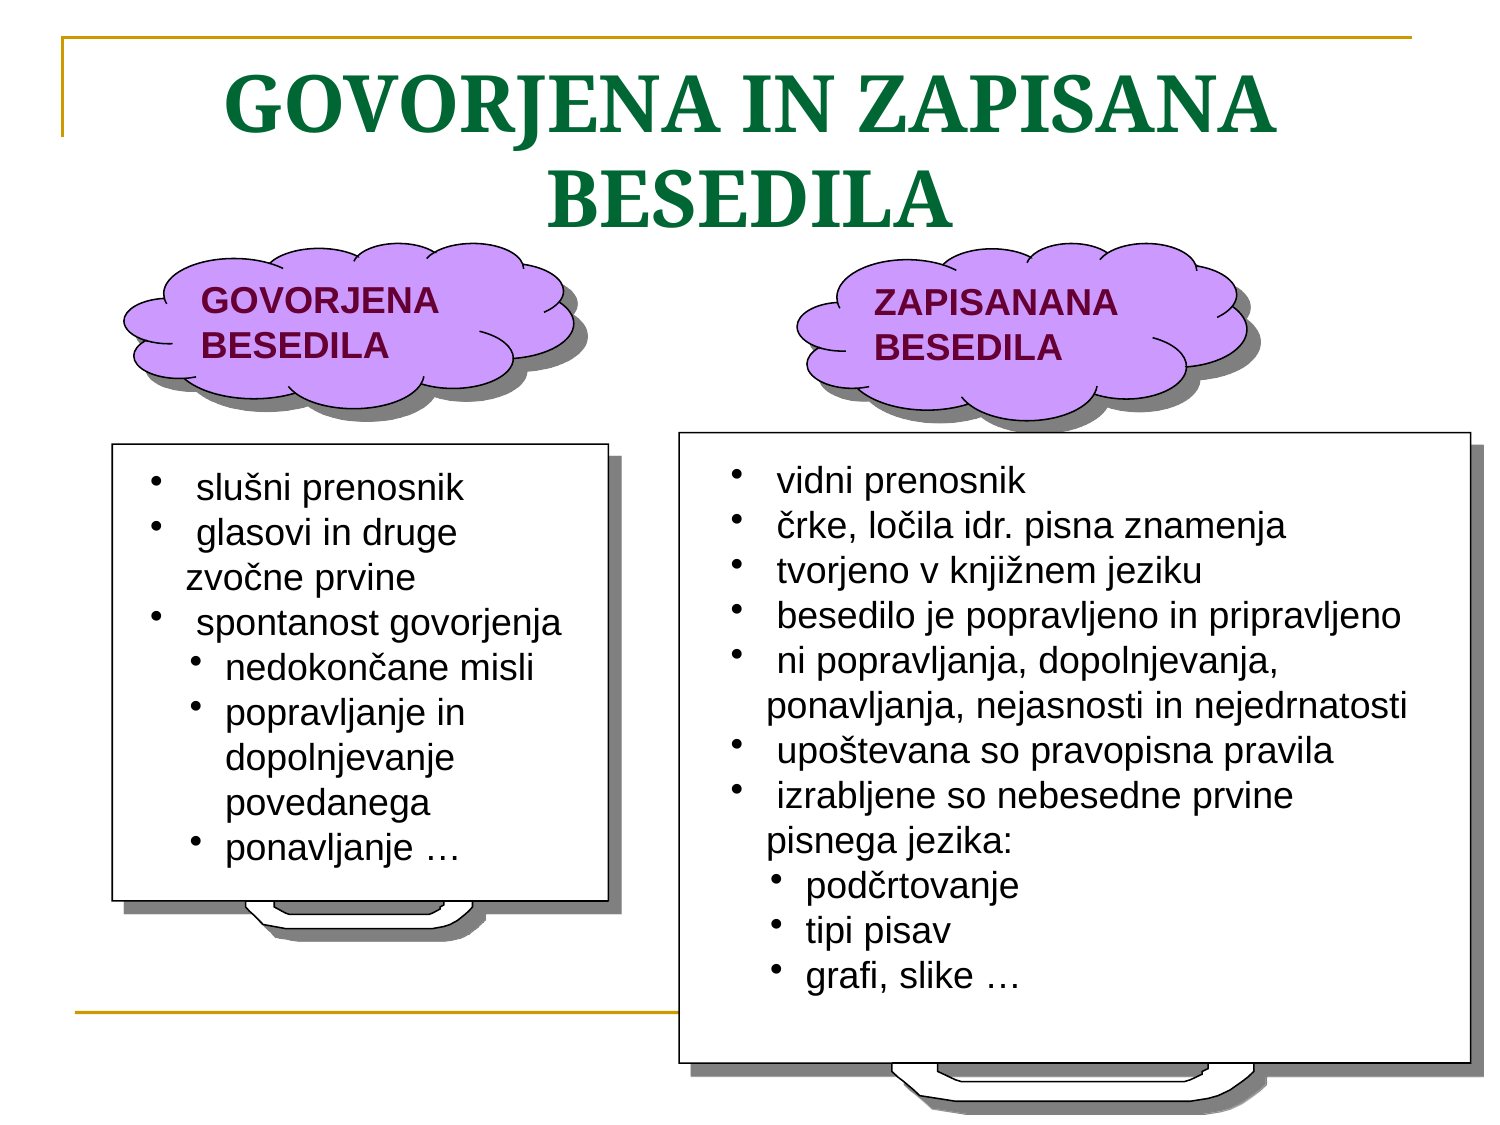

# GOVORJENA IN ZAPISANA BESEDILA
GOVORJENA BESEDILA
ZAPISANANA BESEDILA
 vidni prenosnik
 črke, ločila idr. pisna znamenja
 tvorjeno v knjižnem jeziku
 besedilo je popravljeno in pripravljeno
 ni popravljanja, dopolnjevanja, ponavljanja, nejasnosti in nejedrnatosti
 upoštevana so pravopisna pravila
 izrabljene so nebesedne prvine pisnega jezika:
podčrtovanje
tipi pisav
grafi, slike …
 slušni prenosnik
 glasovi in druge zvočne prvine
 spontanost govorjenja
nedokončane misli
popravljanje in dopolnjevanje povedanega
ponavljanje …